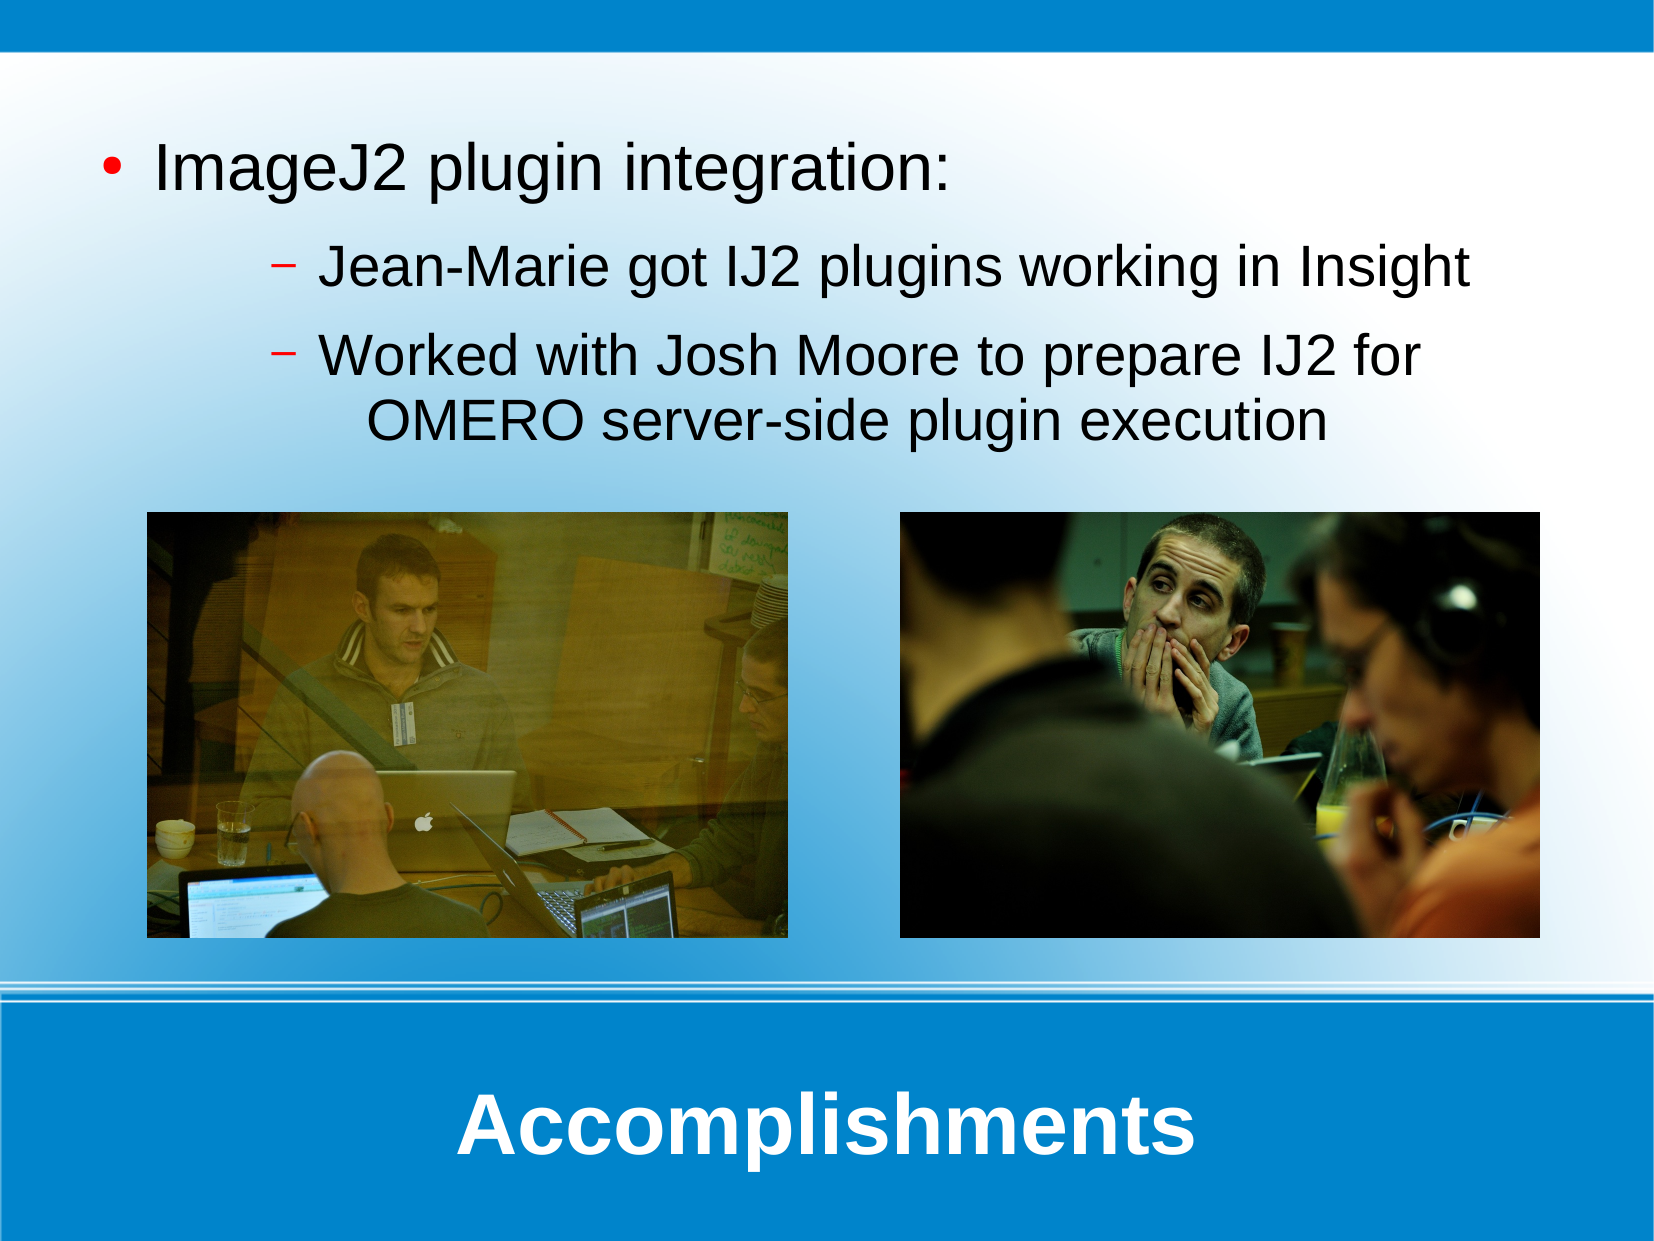

ImageJ2 plugin integration:
Jean-Marie got IJ2 plugins working in Insight
Worked with Josh Moore to prepare IJ2 for OMERO server-side plugin execution
# Accomplishments